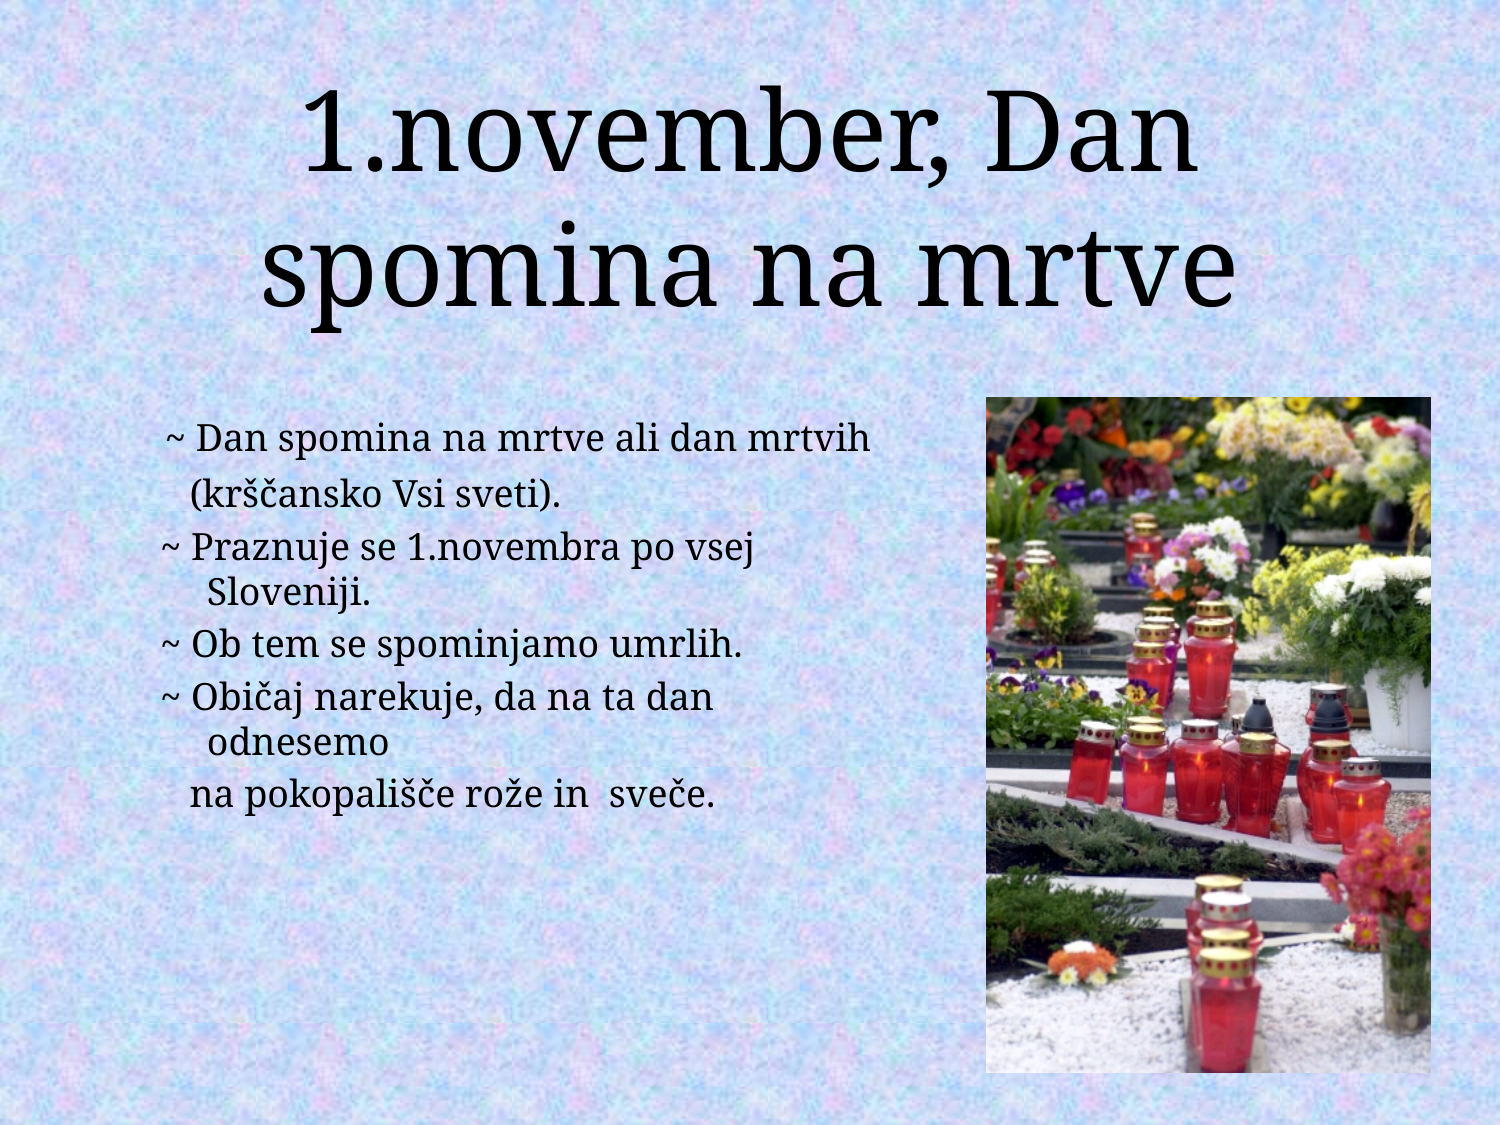

# 1.november, Dan spomina na mrtve
 ~ Dan spomina na mrtve ali dan mrtvih
 (krščansko Vsi sveti).
 ~ Praznuje se 1.novembra po vsej Sloveniji.
 ~ Ob tem se spominjamo umrlih.
 ~ Običaj narekuje, da na ta dan odnesemo
 na pokopališče rože in sveče.